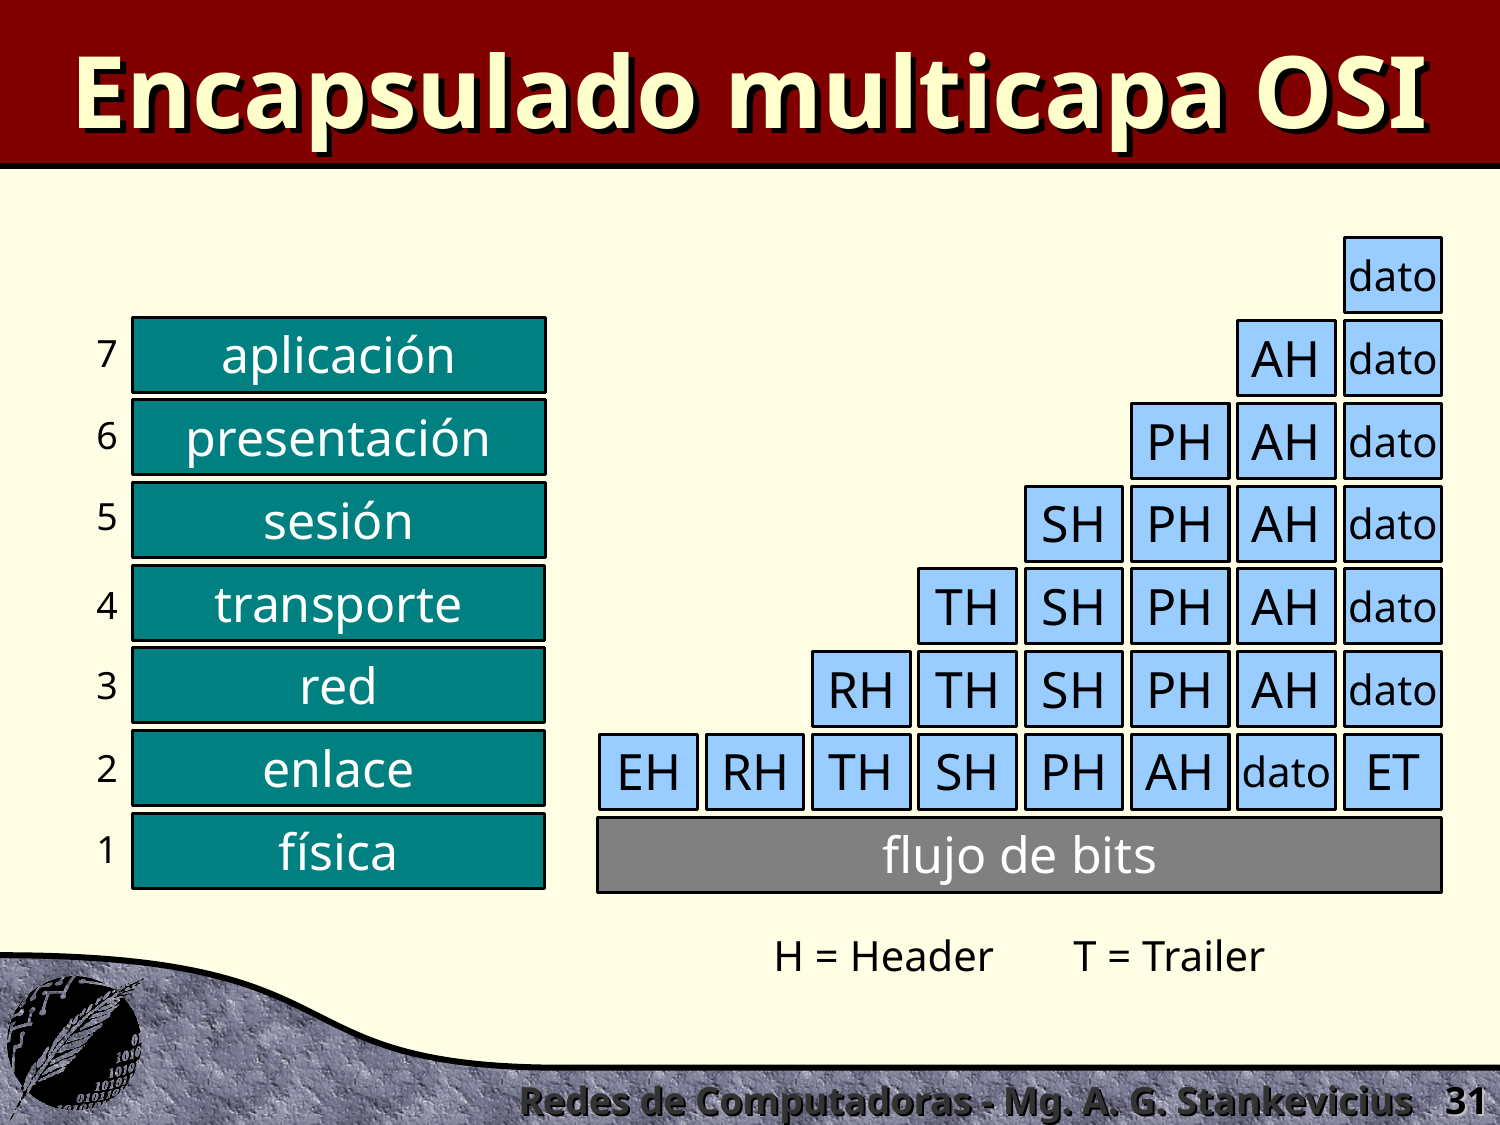

# Encapsulado multicapa OSI
dato
aplicación
AH
dato
7
presentación
PH
AH
dato
6
sesión
5
SH
PH
AH
dato
transporte
TH
SH
PH
AH
dato
4
red
RH
TH
SH
PH
AH
dato
3
enlace
EH
RH
TH
SH
PH
AH
dato
ET
2
física
flujo de bits
1
H = Header		T = Trailer
31